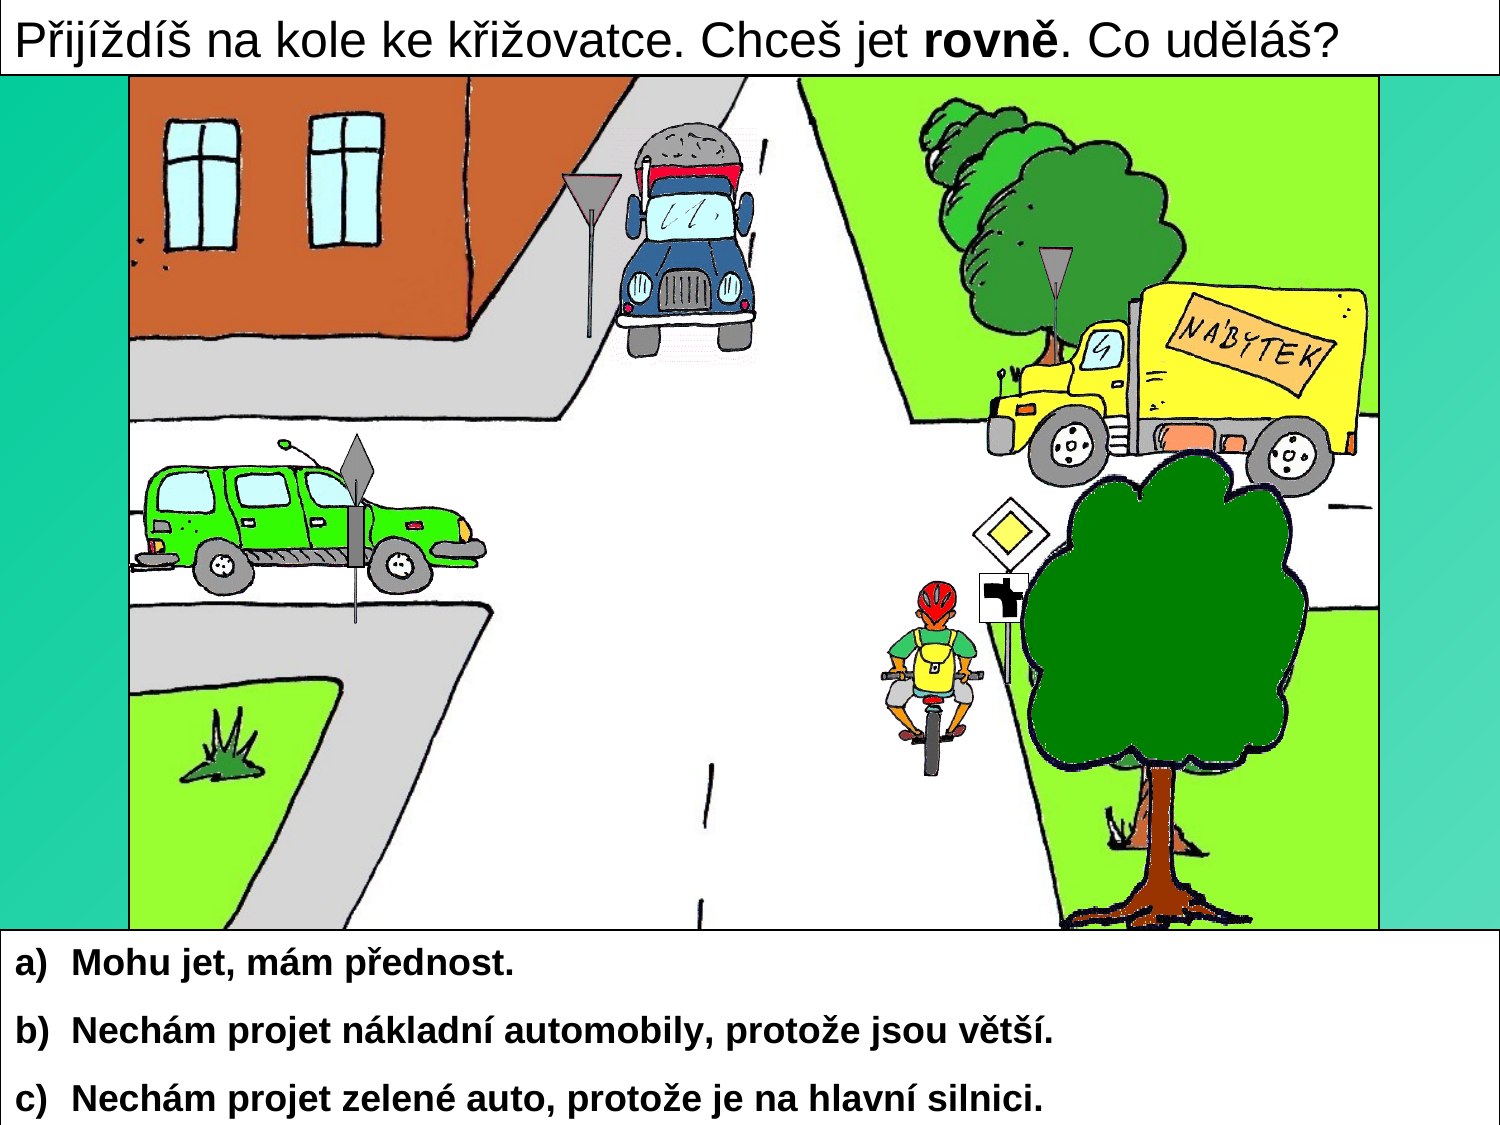

Přijíždíš na kole ke křižovatce. Chceš jet rovně. Co uděláš?
Mohu jet, mám přednost.
Nechám projet nákladní automobily, protože jsou větší.
Nechám projet zelené auto, protože je na hlavní silnici.